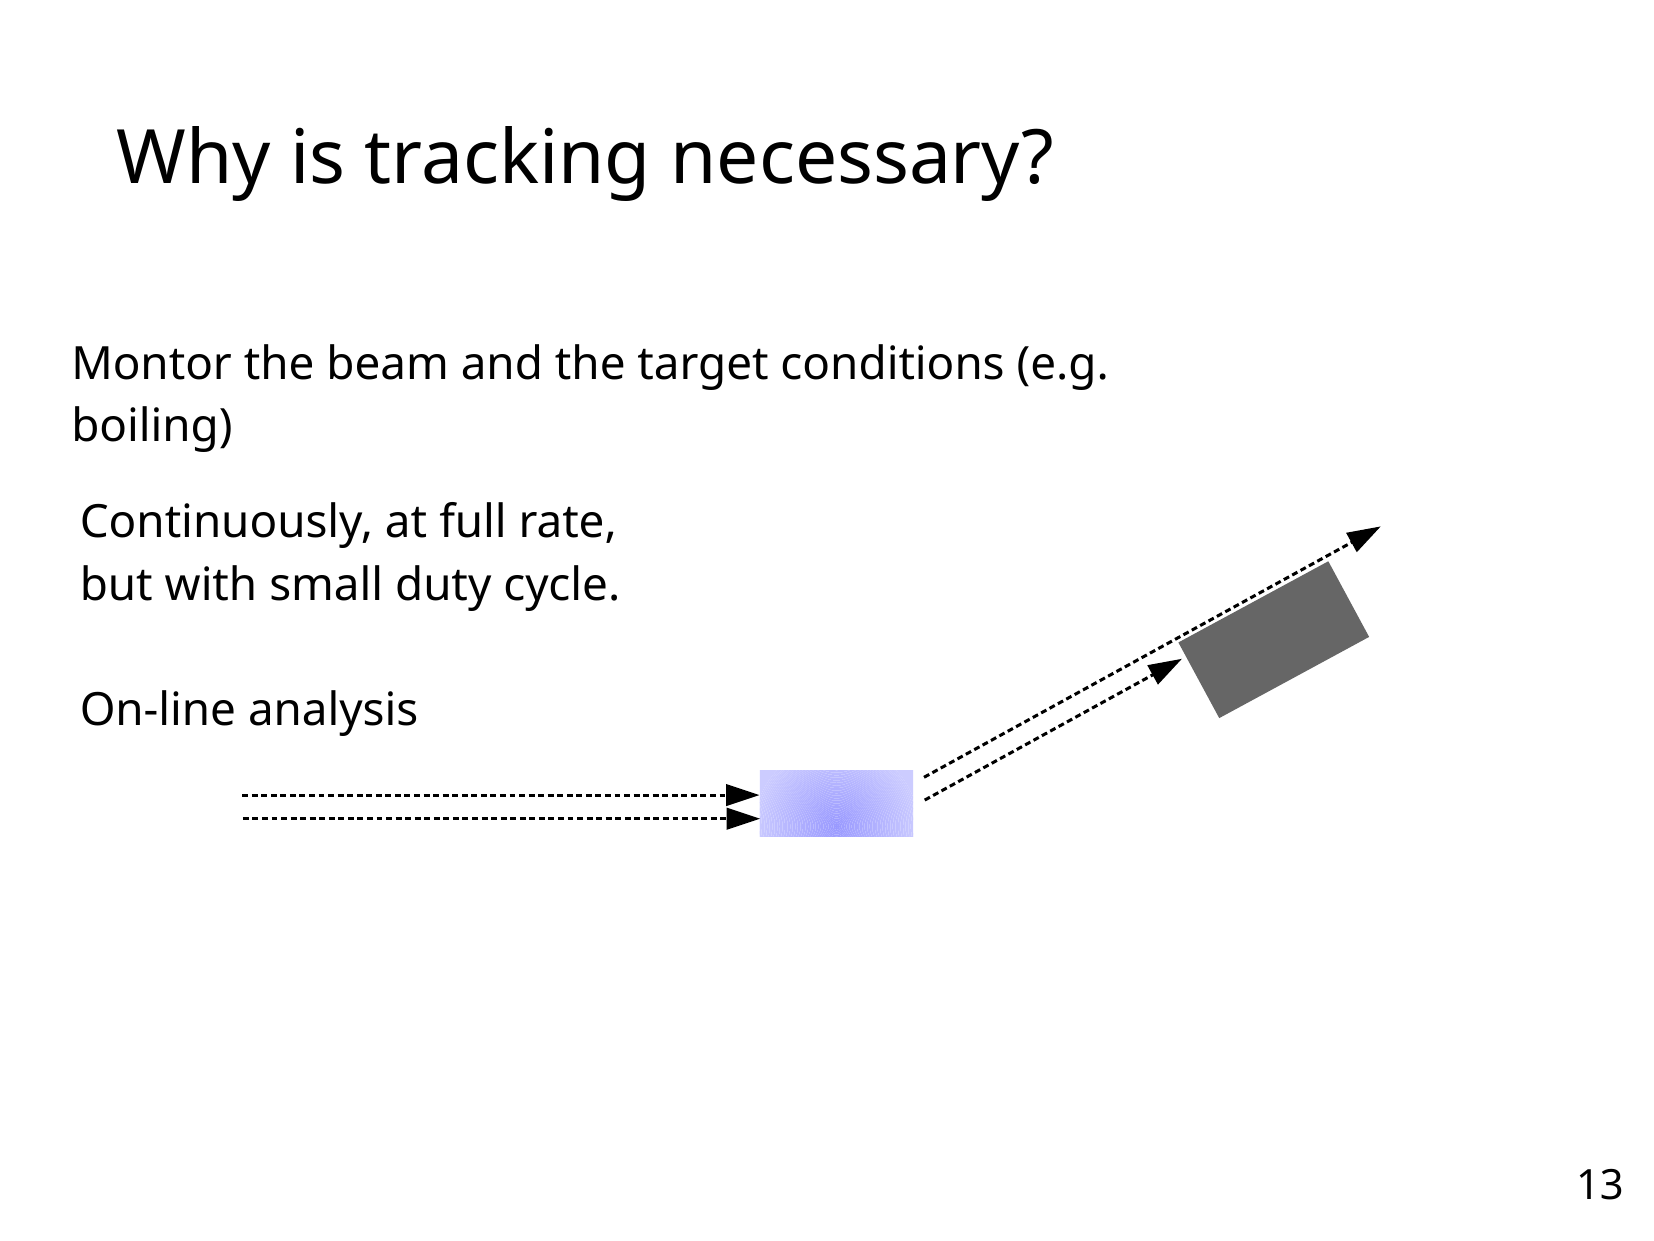

Why is tracking necessary?
Montor the beam and the target conditions (e.g. boiling)
Continuously, at full rate,
but with small duty cycle.
On-line analysis
13